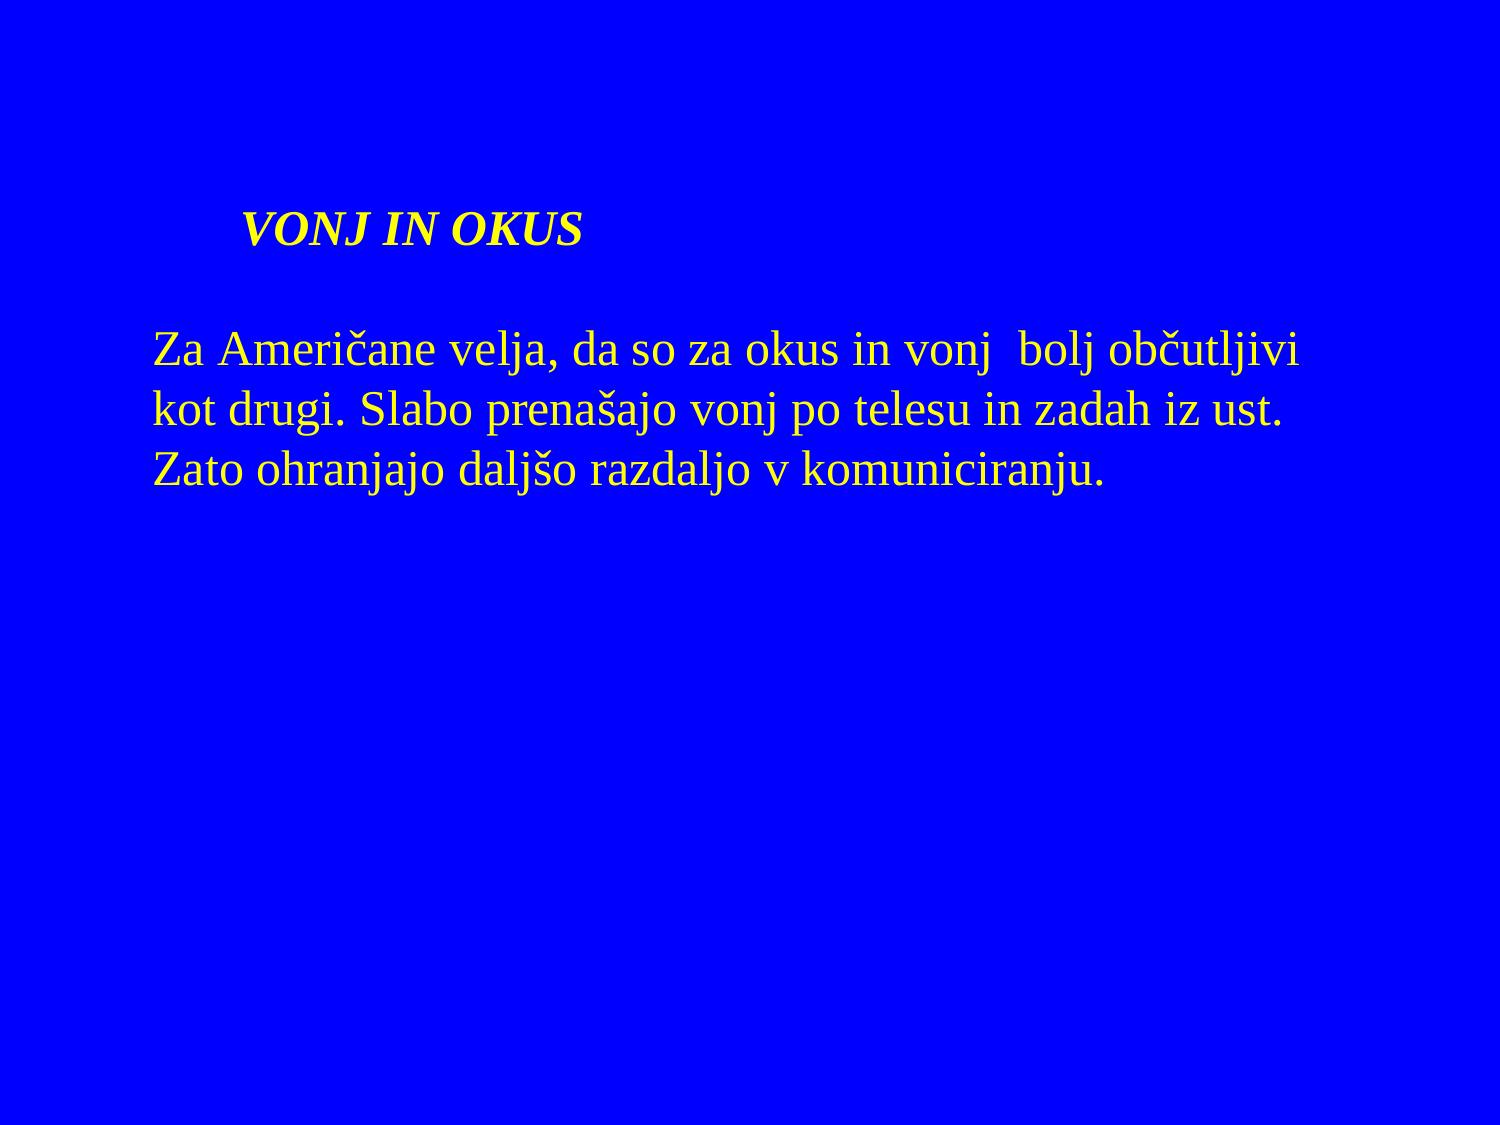

# VONJ IN OKUS   Za Američane velja, da so za okus in vonj bolj občutljivi kot drugi. Slabo prenašajo vonj po telesu in zadah iz ust. Zato ohranjajo daljšo razdaljo v komuniciranju.